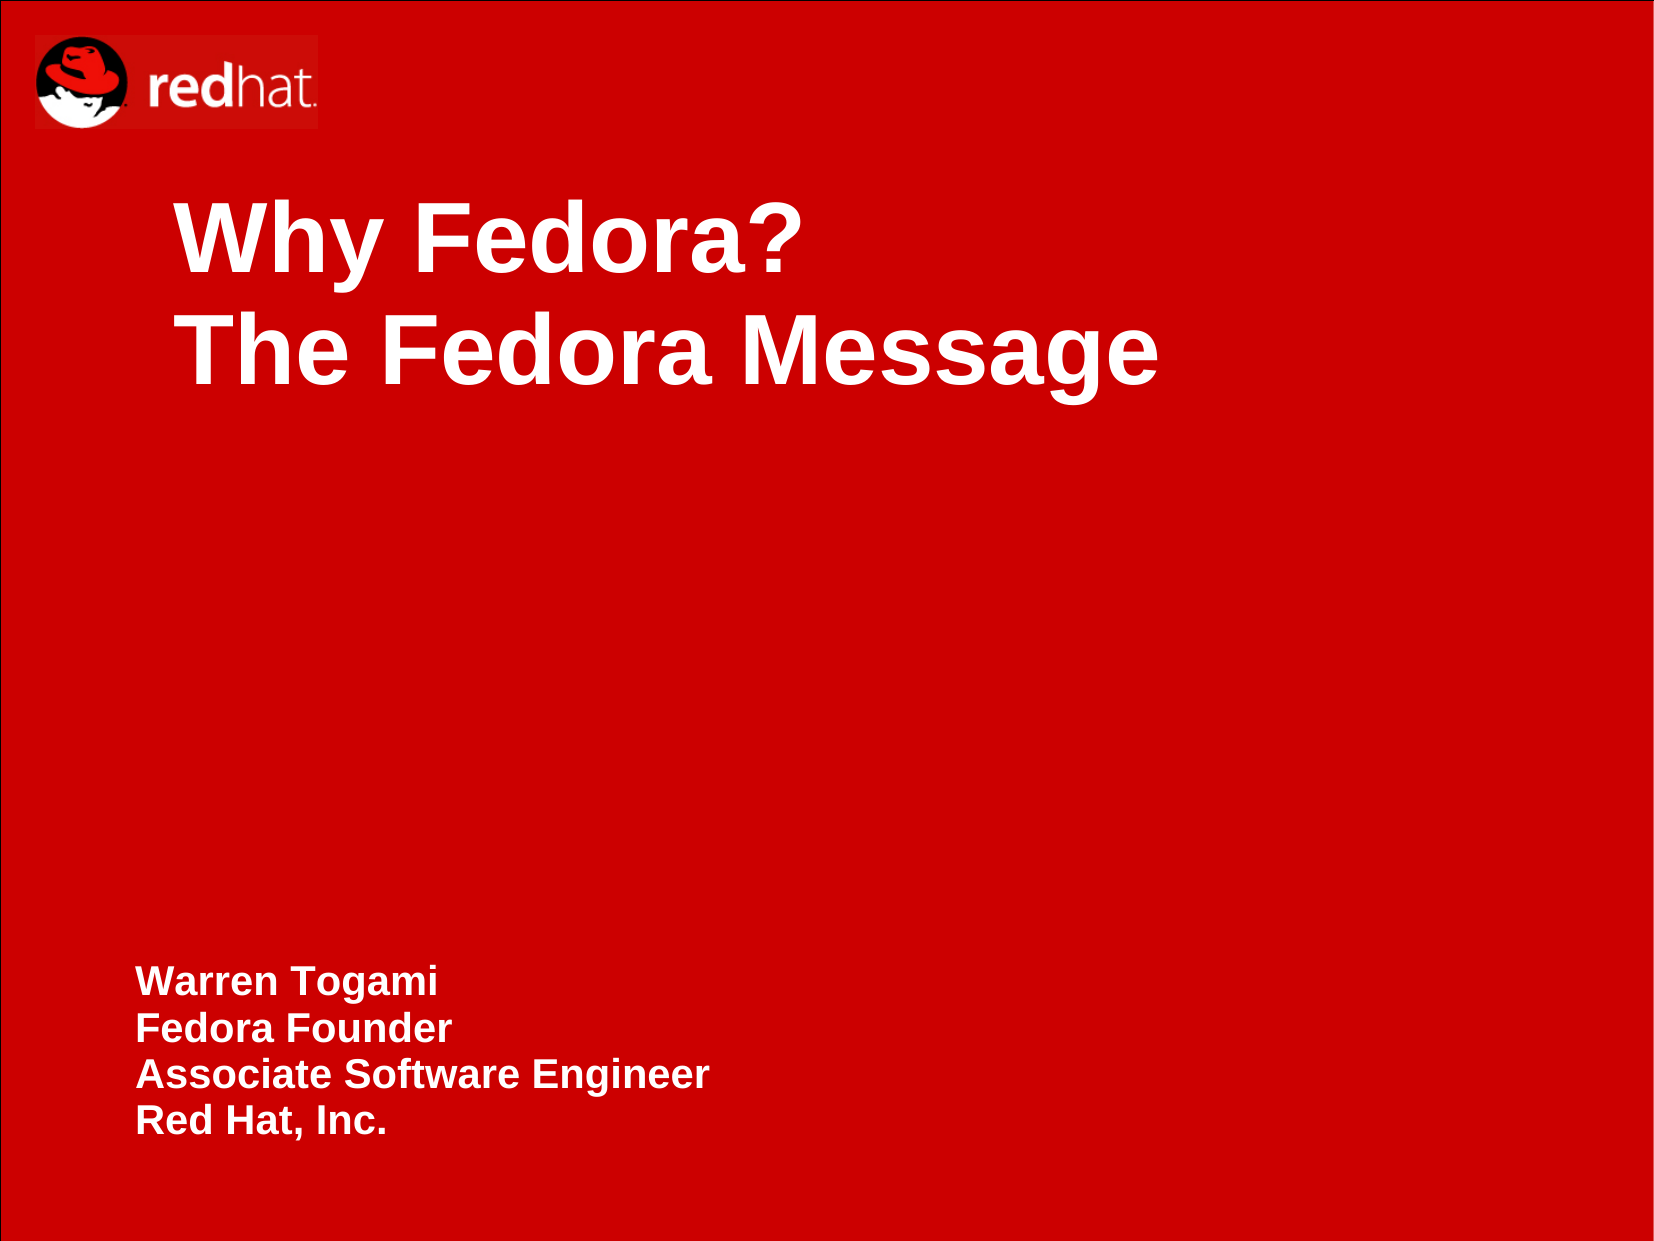

Why Fedora?
The Fedora Message
Warren Togami
Fedora Founder
Associate Software Engineer
Red Hat, Inc.